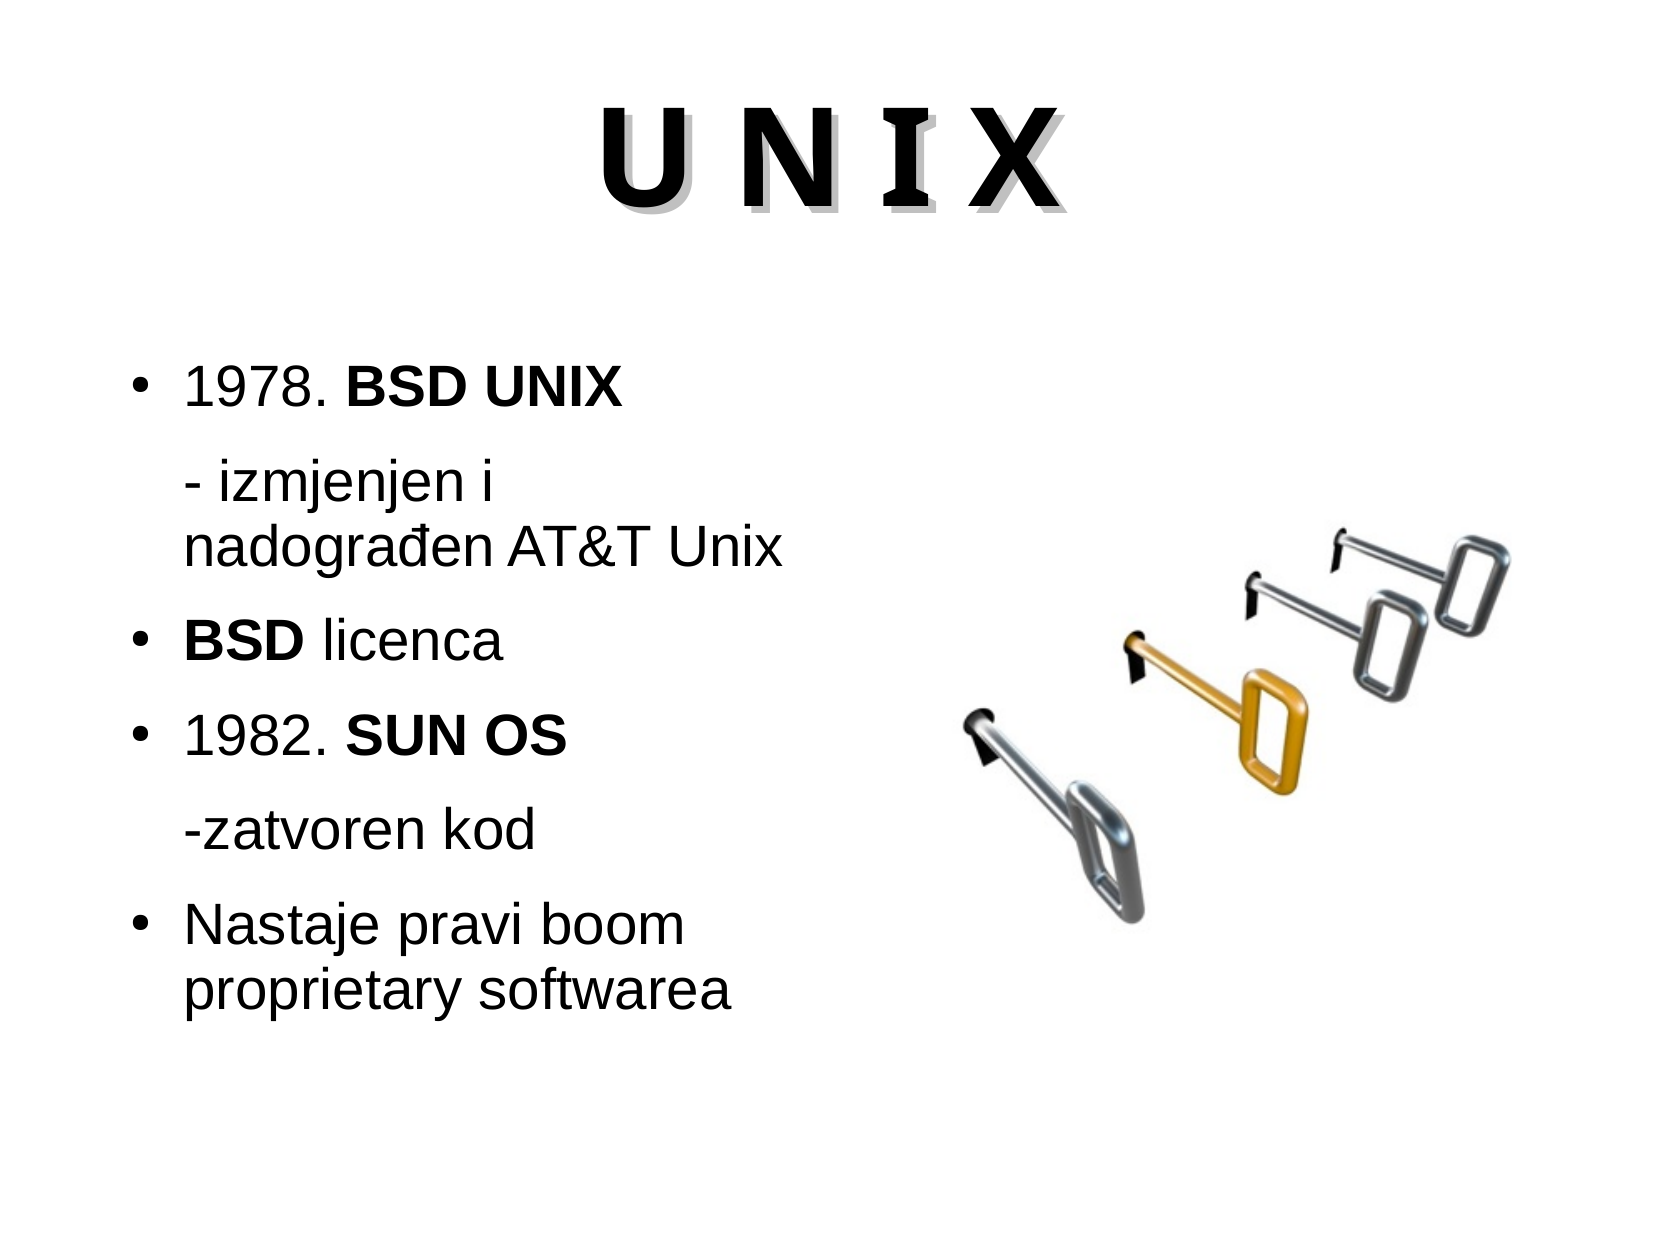

# U N I X
1978. BSD UNIX
- izmjenjen i nadograđen AT&T Unix
BSD licenca
1982. SUN OS
-zatvoren kod
Nastaje pravi boom proprietary softwarea